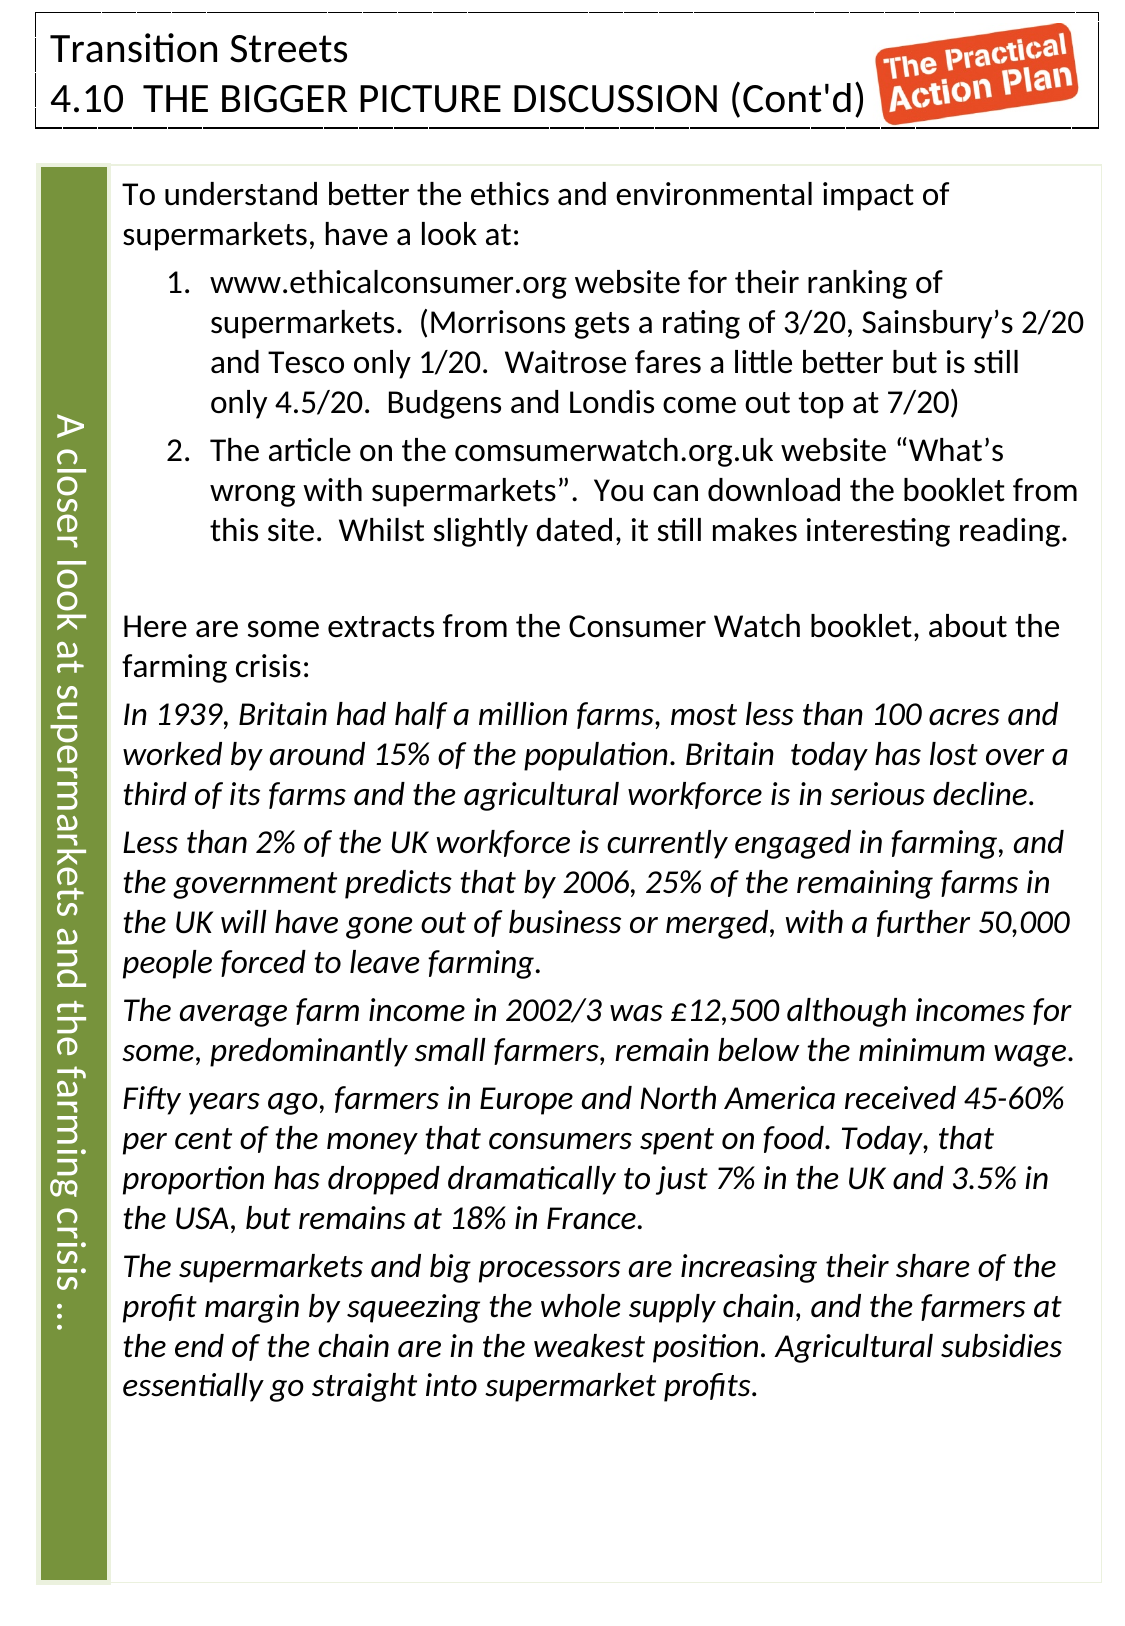

Transition Streets
4.10 THE BIGGER PICTURE DISCUSSION (Cont'd)
A closer look at supermarkets and the farming crisis ...
# To understand better the ethics and environmental impact of supermarkets, have a look at:
www.ethicalconsumer.org website for their ranking of supermarkets. (Morrisons gets a rating of 3/20, Sainsbury’s 2/20 and Tesco only 1/20. Waitrose fares a little better but is still only 4.5/20. Budgens and Londis come out top at 7/20)
The article on the comsumerwatch.org.uk website “What’s wrong with supermarkets”. You can download the booklet from this site. Whilst slightly dated, it still makes interesting reading.
Here are some extracts from the Consumer Watch booklet, about the farming crisis:
In 1939, Britain had half a million farms, most less than 100 acres and worked by around 15% of the population. Britain today has lost over a third of its farms and the agricultural workforce is in serious decline.
Less than 2% of the UK workforce is currently engaged in farming, and the government predicts that by 2006, 25% of the remaining farms in the UK will have gone out of business or merged, with a further 50,000 people forced to leave farming.
The average farm income in 2002/3 was £12,500 although incomes for some, predominantly small farmers, remain below the minimum wage.
Fifty years ago, farmers in Europe and North America received 45-60% per cent of the money that consumers spent on food. Today, that proportion has dropped dramatically to just 7% in the UK and 3.5% in the USA, but remains at 18% in France.
The supermarkets and big processors are increasing their share of the profit margin by squeezing the whole supply chain, and the farmers at the end of the chain are in the weakest position. Agricultural subsidies essentially go straight into supermarket profits.